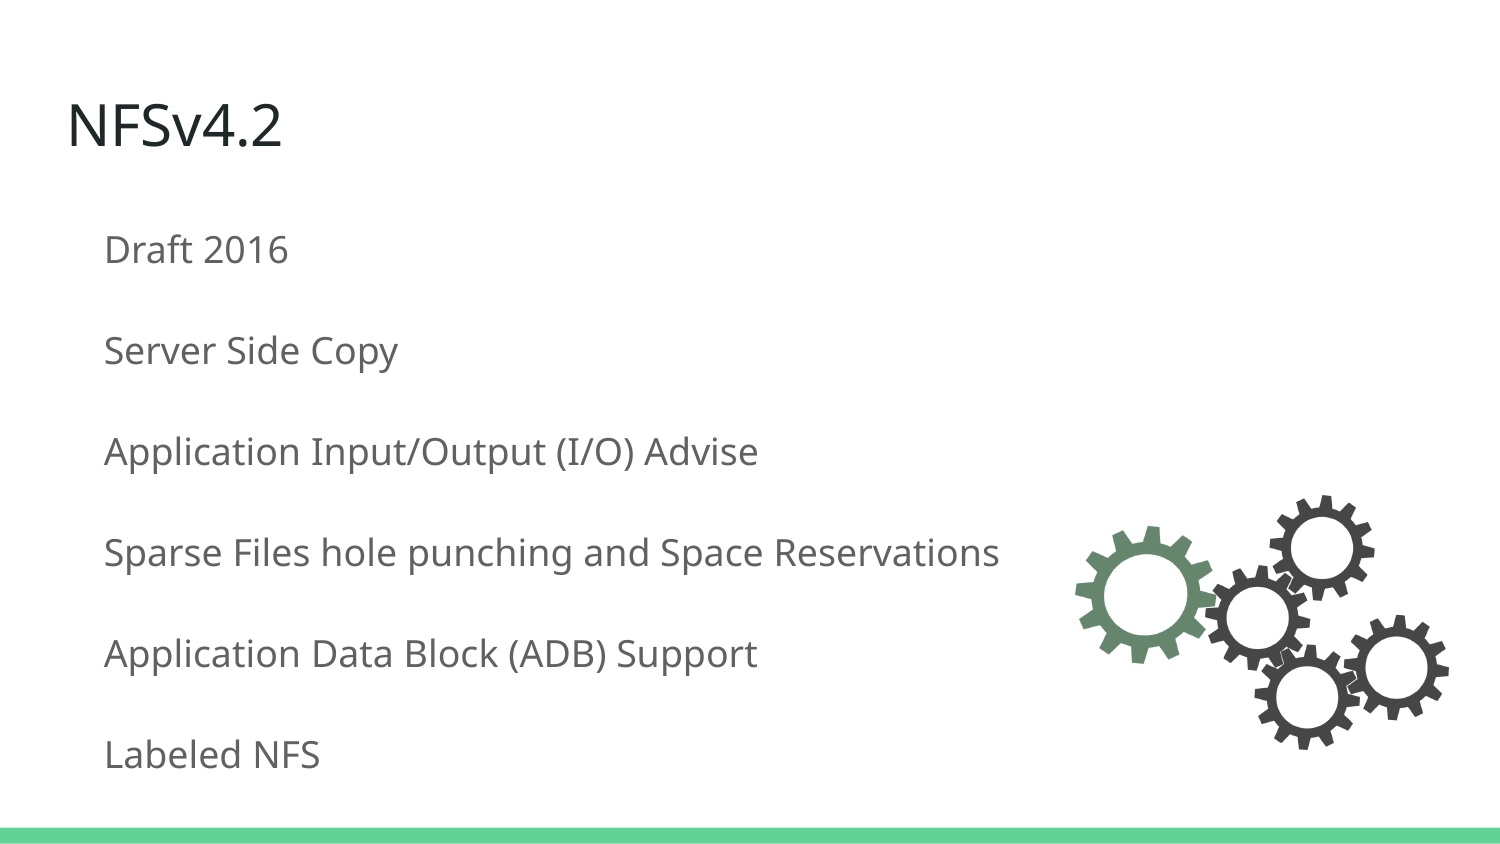

# NFSv4.2
Draft 2016
Server Side Copy
Application Input/Output (I/O) Advise
Sparse Files hole punching and Space Reservations
Application Data Block (ADB) Support
Labeled NFS